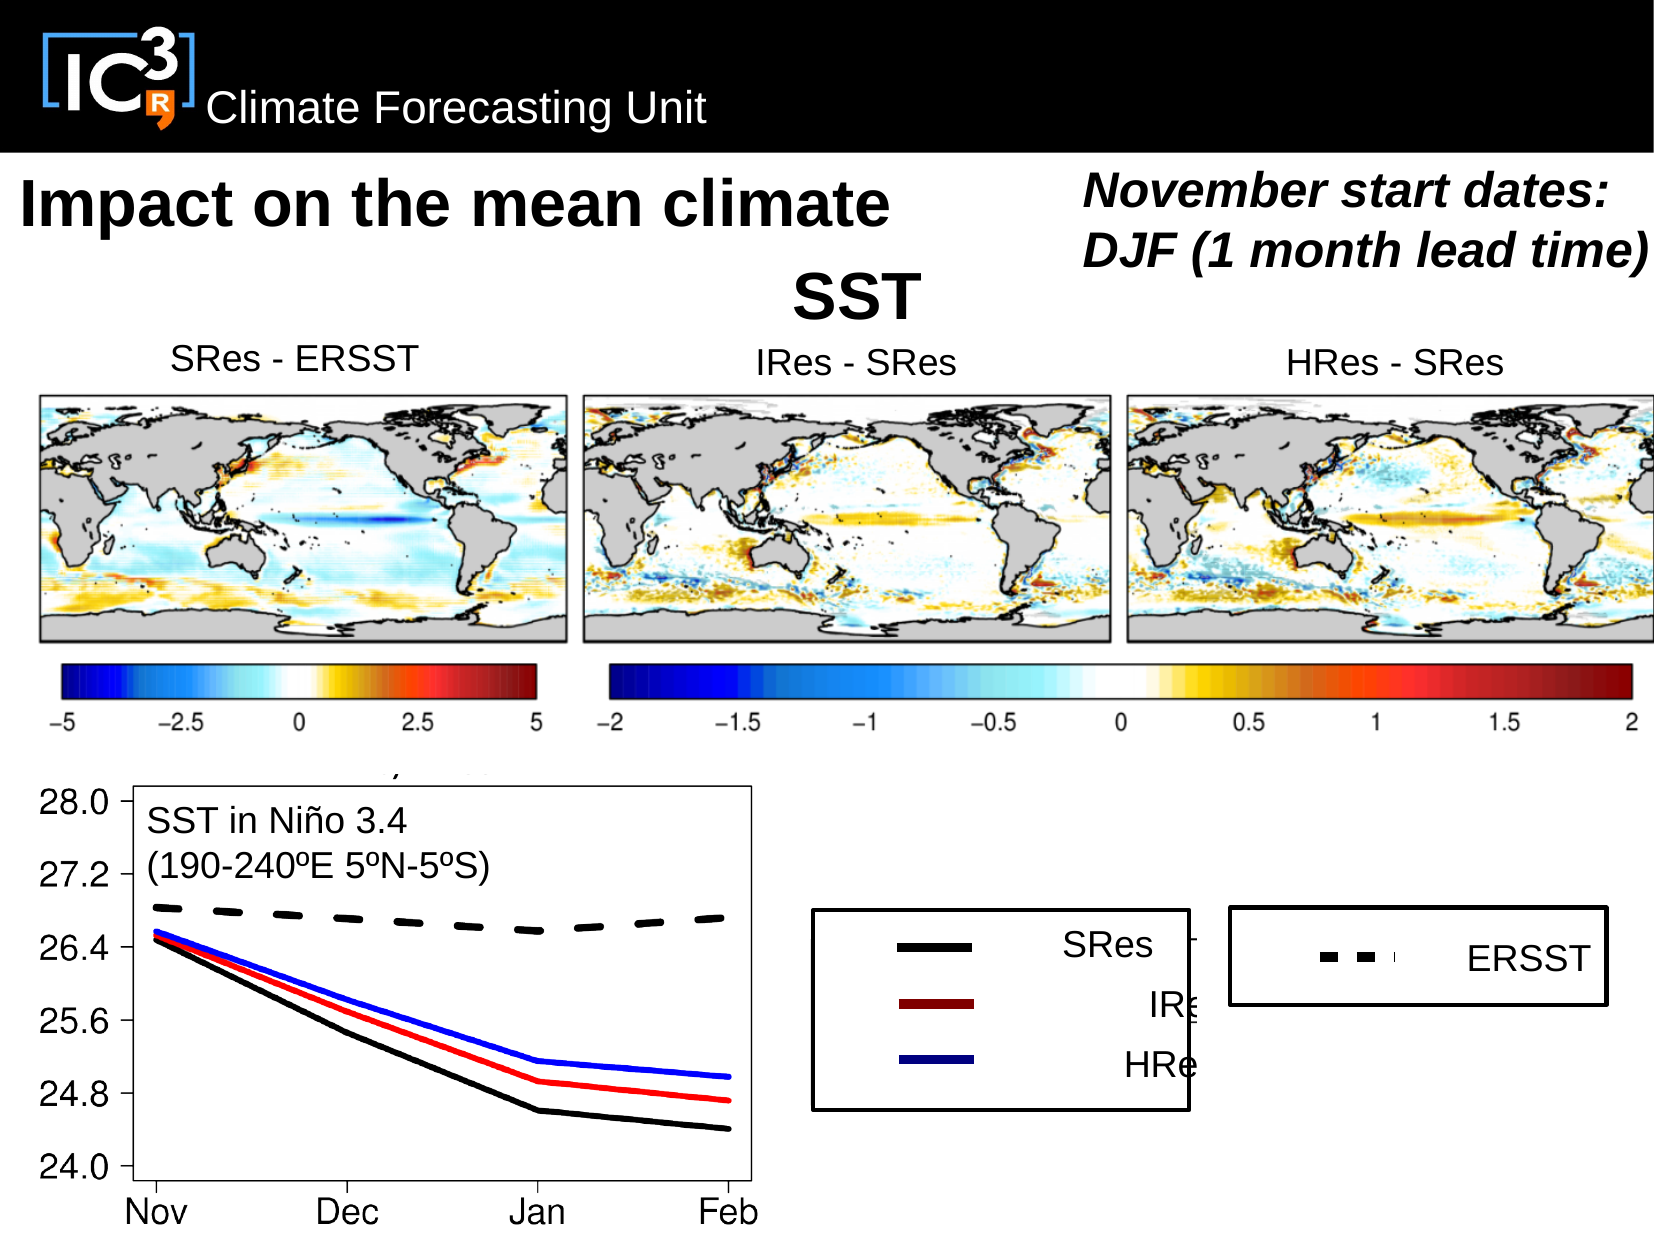

Climate Forecasting Unit
Climate Forecasting Unit
November start dates:
DJF (1 month lead time)
Impact on the mean climate
SST
SRes - ERSST
SRes - IRes
HRes - SRes
IRes - SRes
SST in Niño 3.4
(190-240ºE 5ºN-5ºS)
ERSST
SRes
IRes
HRes